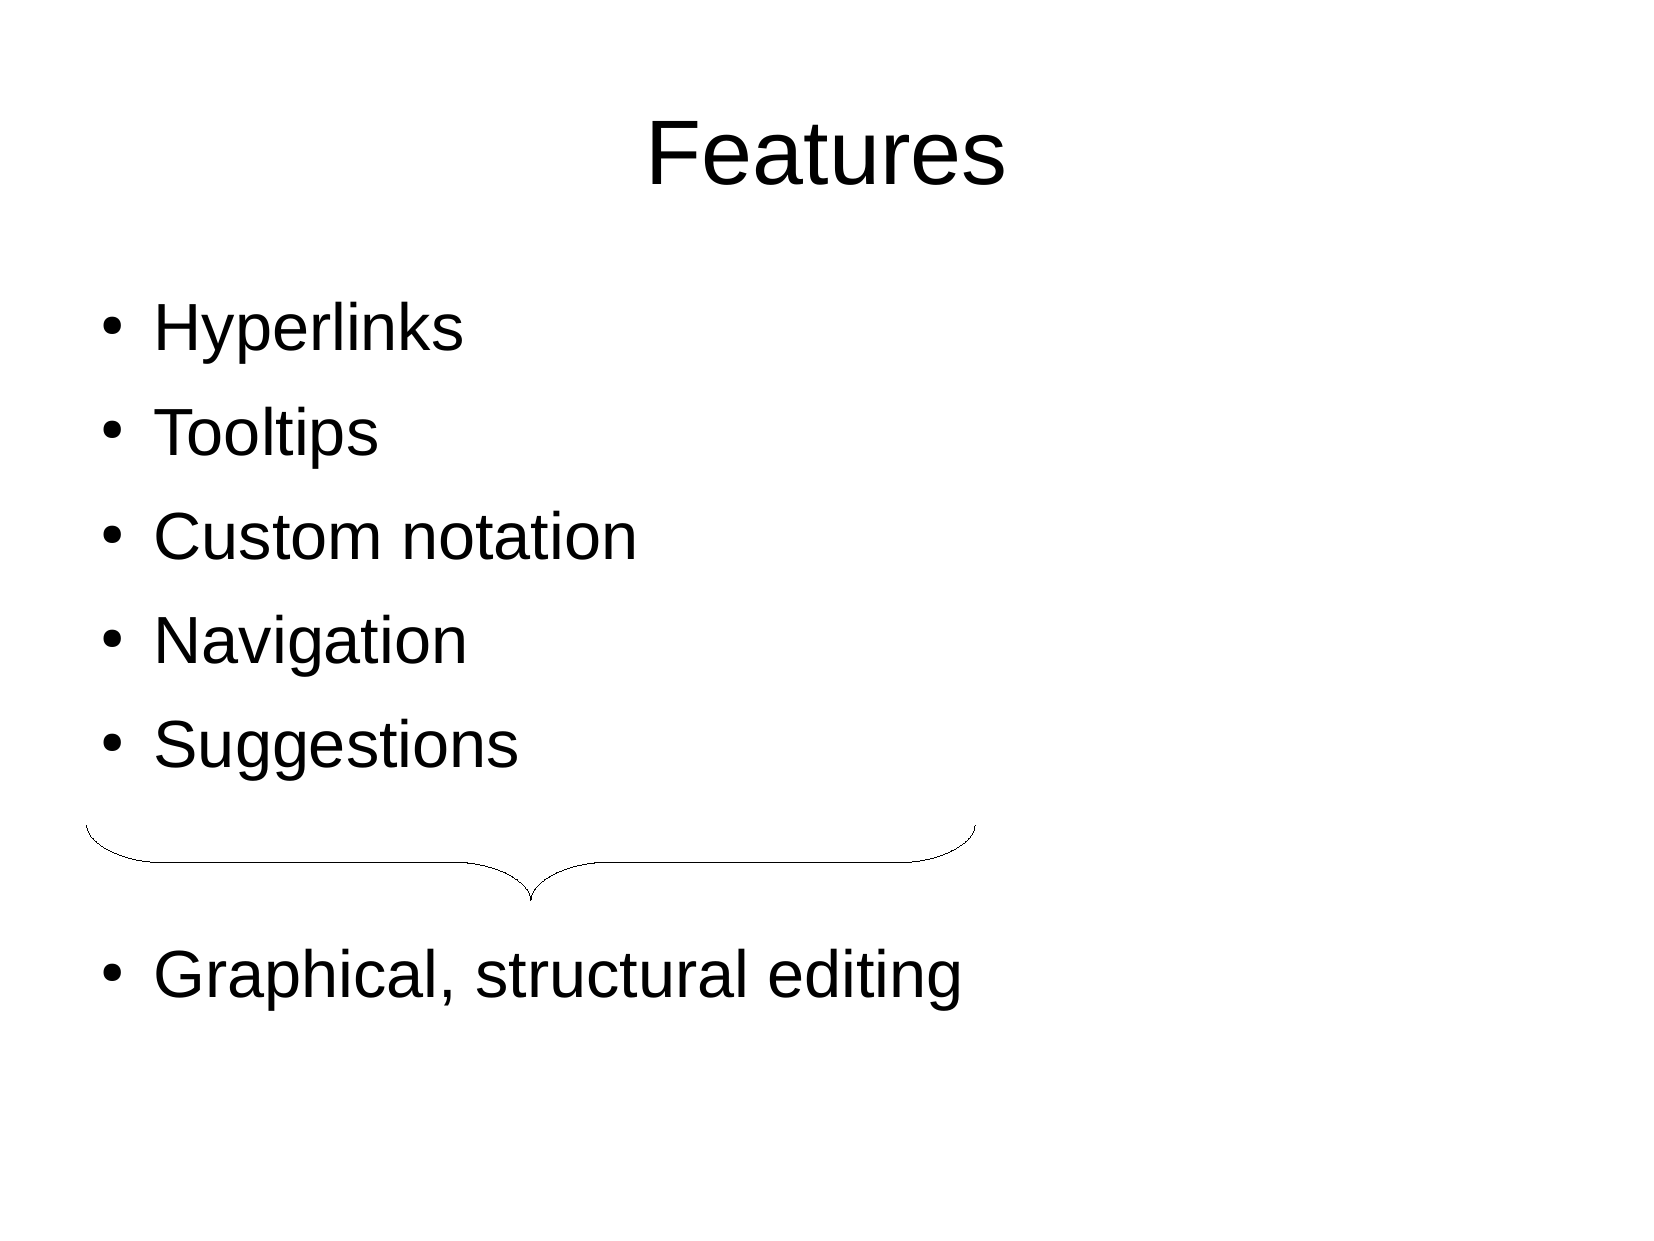

# Features
Hyperlinks
Tooltips
Custom notation
Navigation
Suggestions
Graphical, structural editing